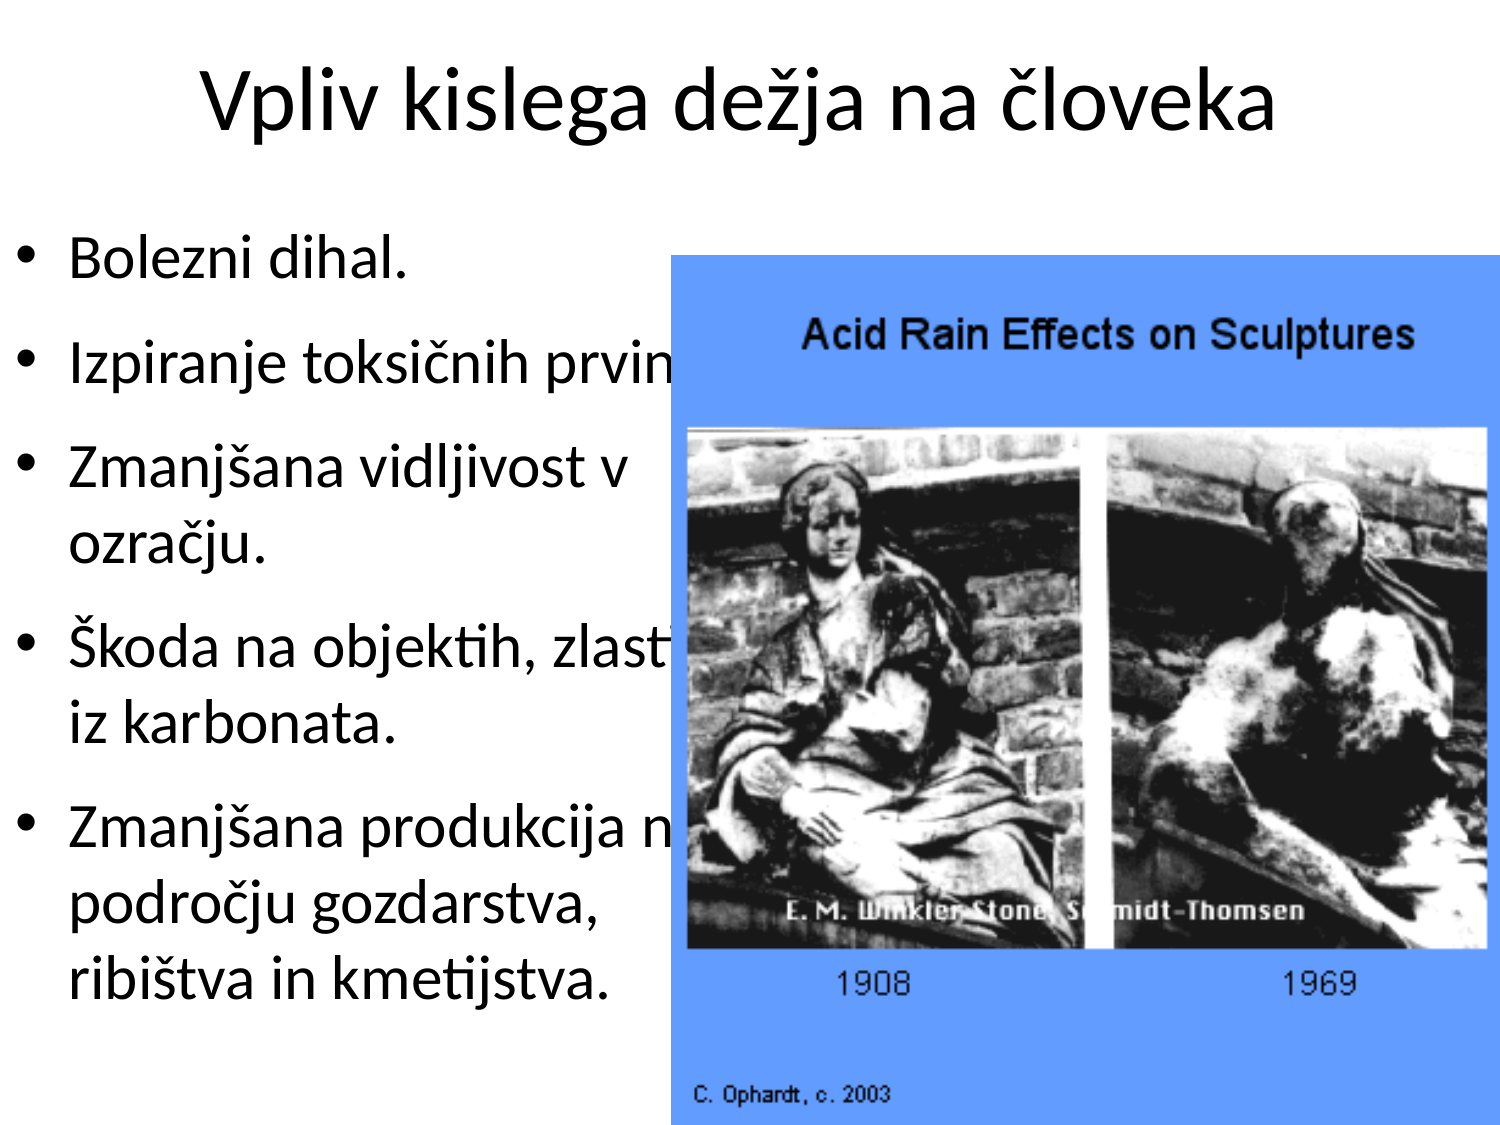

# Vpliv kislega dežja na človeka
Bolezni dihal.
Izpiranje toksičnih prvin.
Zmanjšana vidljivost v ozračju.
Škoda na objektih, zlasti iz karbonata.
Zmanjšana produkcija na področju gozdarstva, ribištva in kmetijstva.